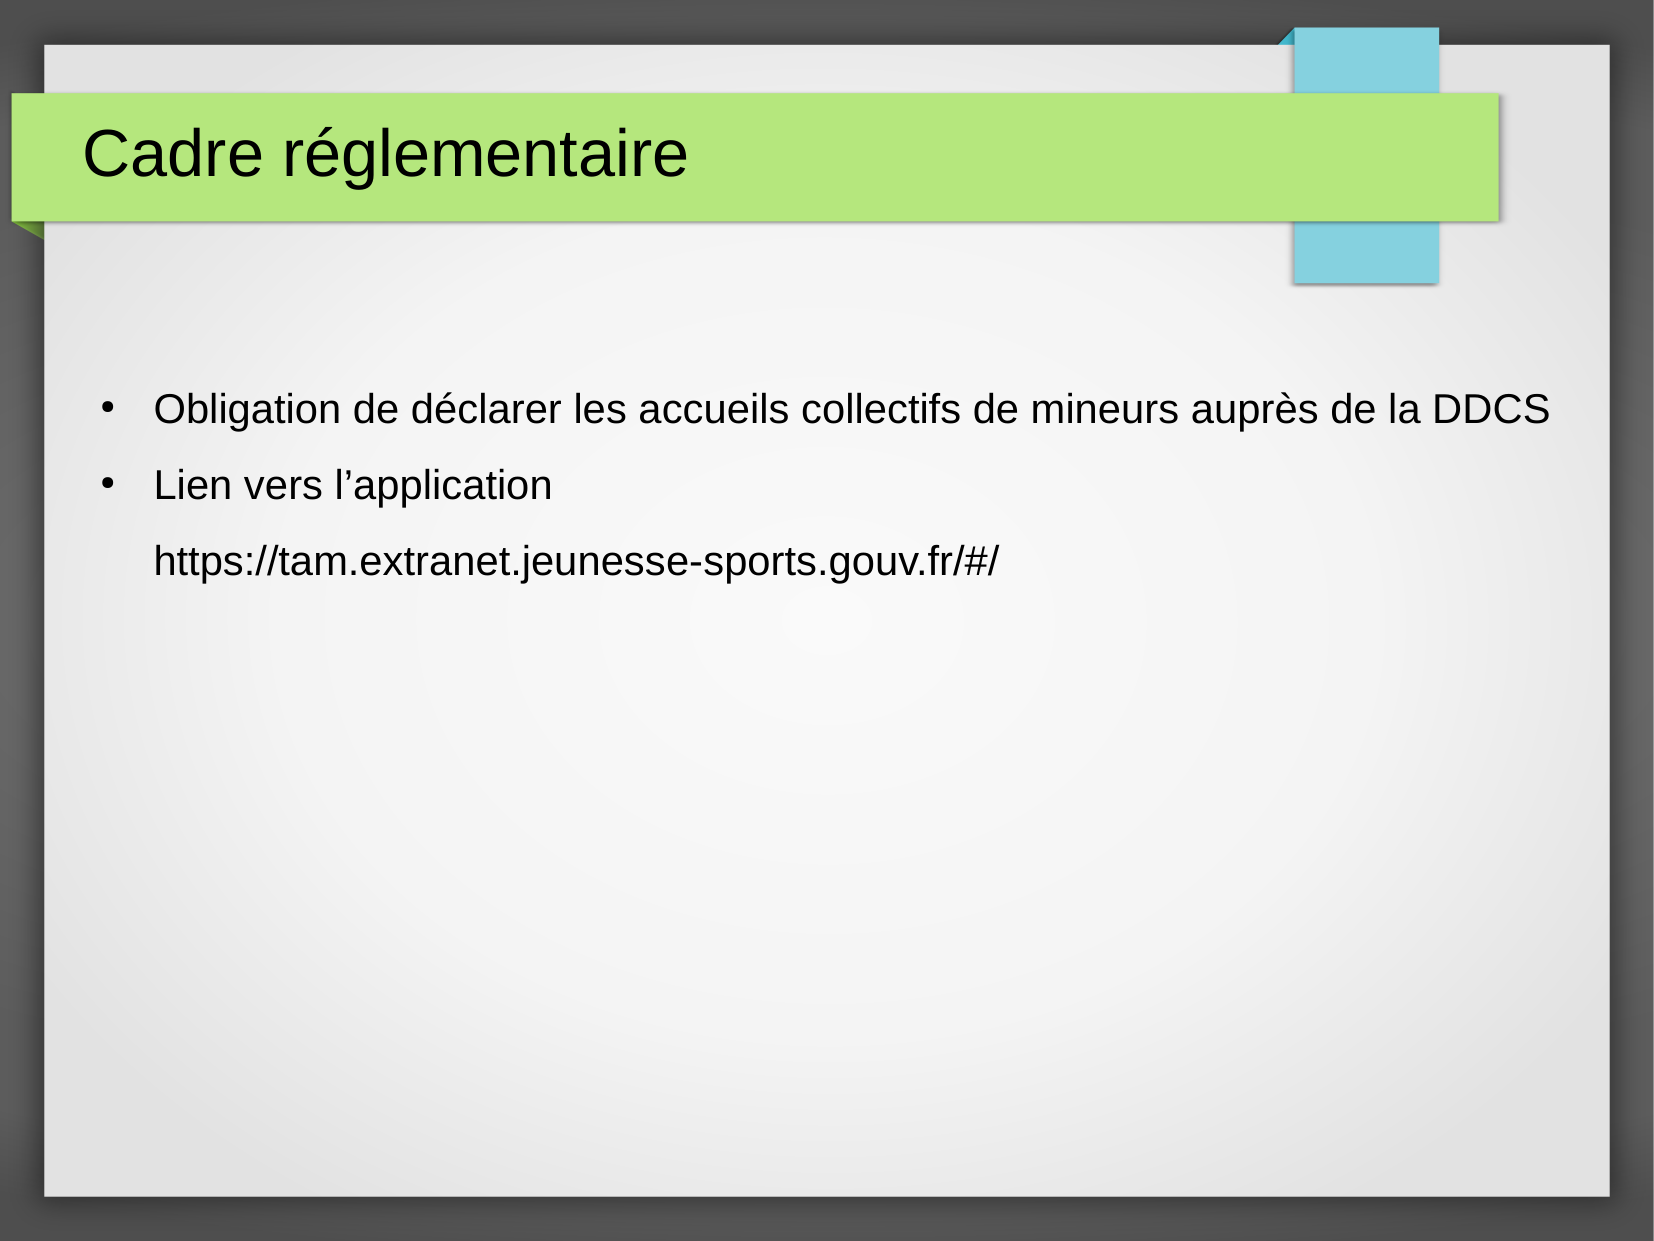

# Cadre réglementaire
Obligation de déclarer les accueils collectifs de mineurs auprès de la DDCS
Lien vers l’application
https://tam.extranet.jeunesse-sports.gouv.fr/#/